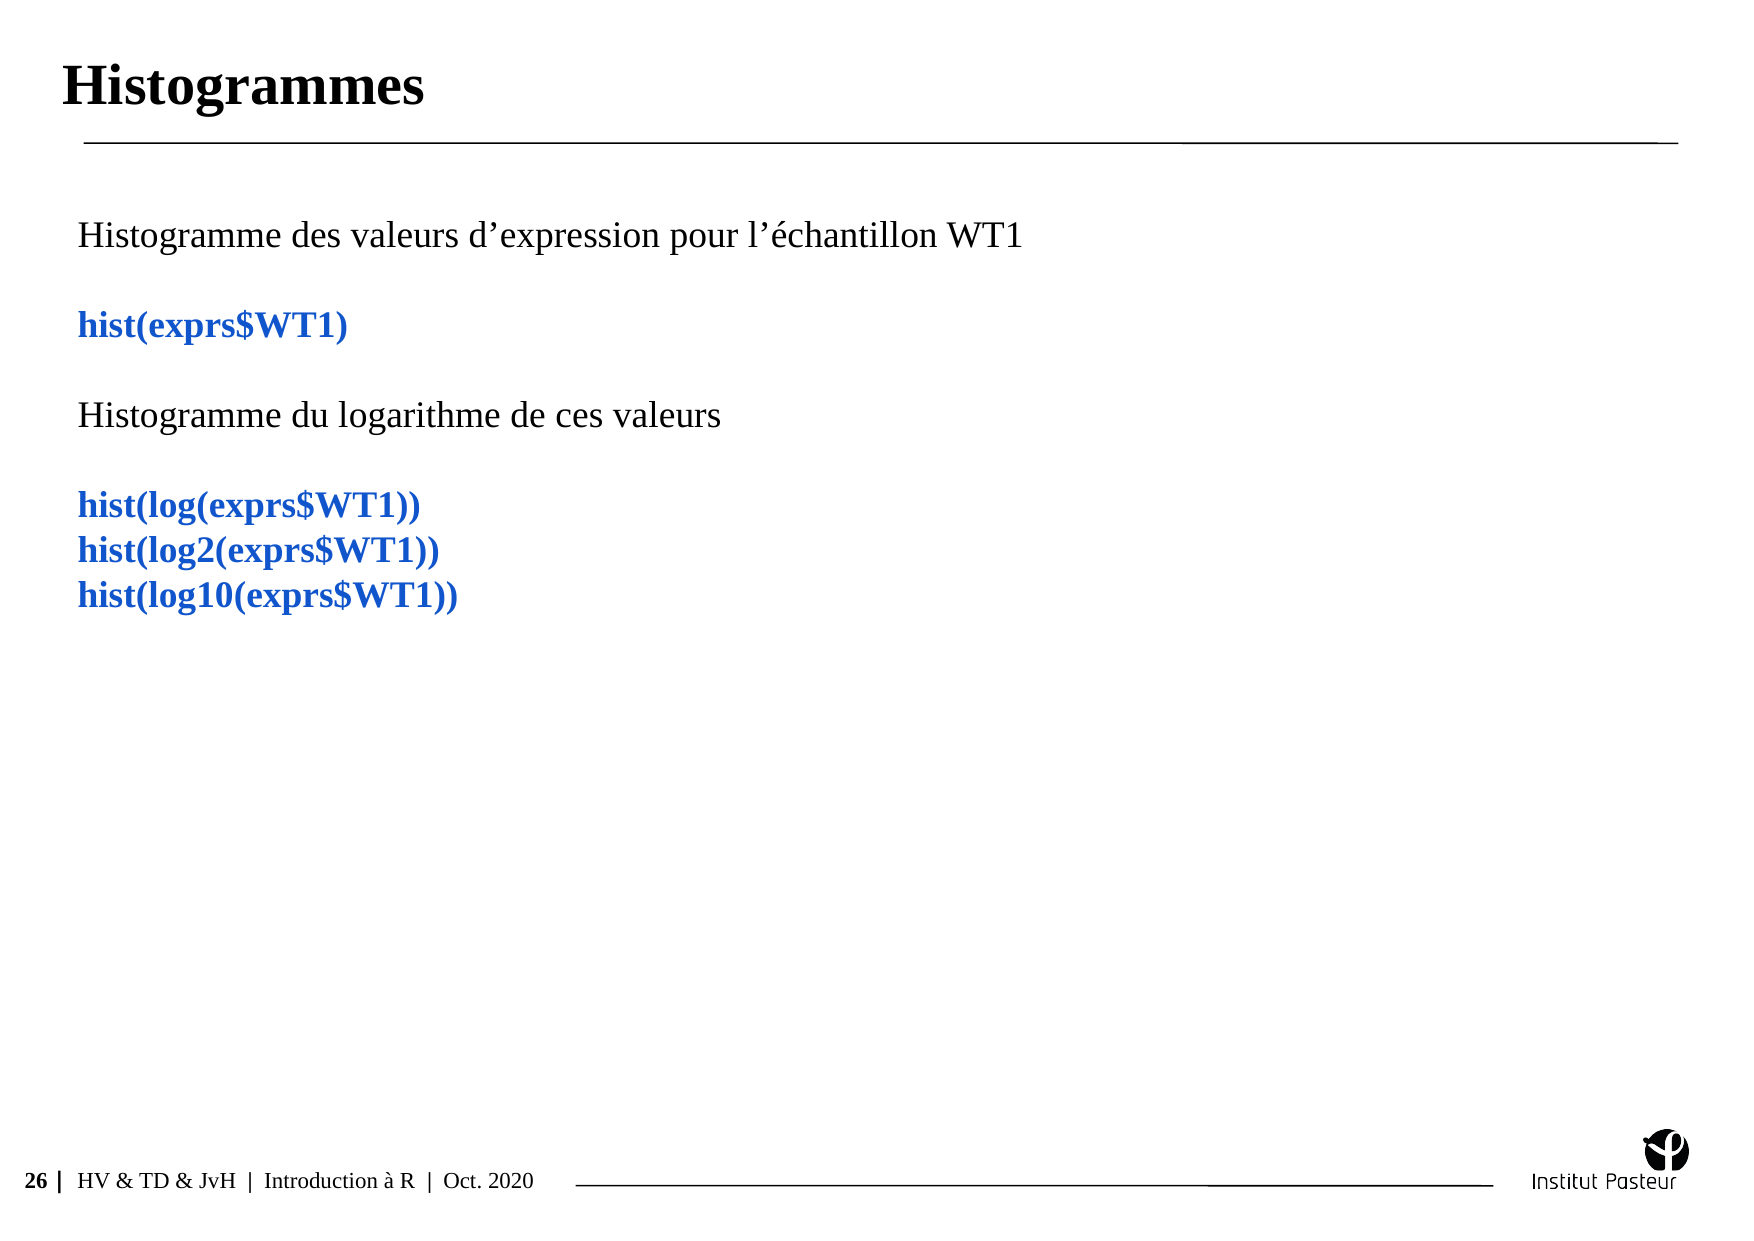

Histogrammes
# Histogramme des valeurs d’expression pour l’échantillon WT1
hist(exprs$WT1)
Histogramme du logarithme de ces valeurs
hist(log(exprs$WT1))
hist(log2(exprs$WT1))
hist(log10(exprs$WT1))